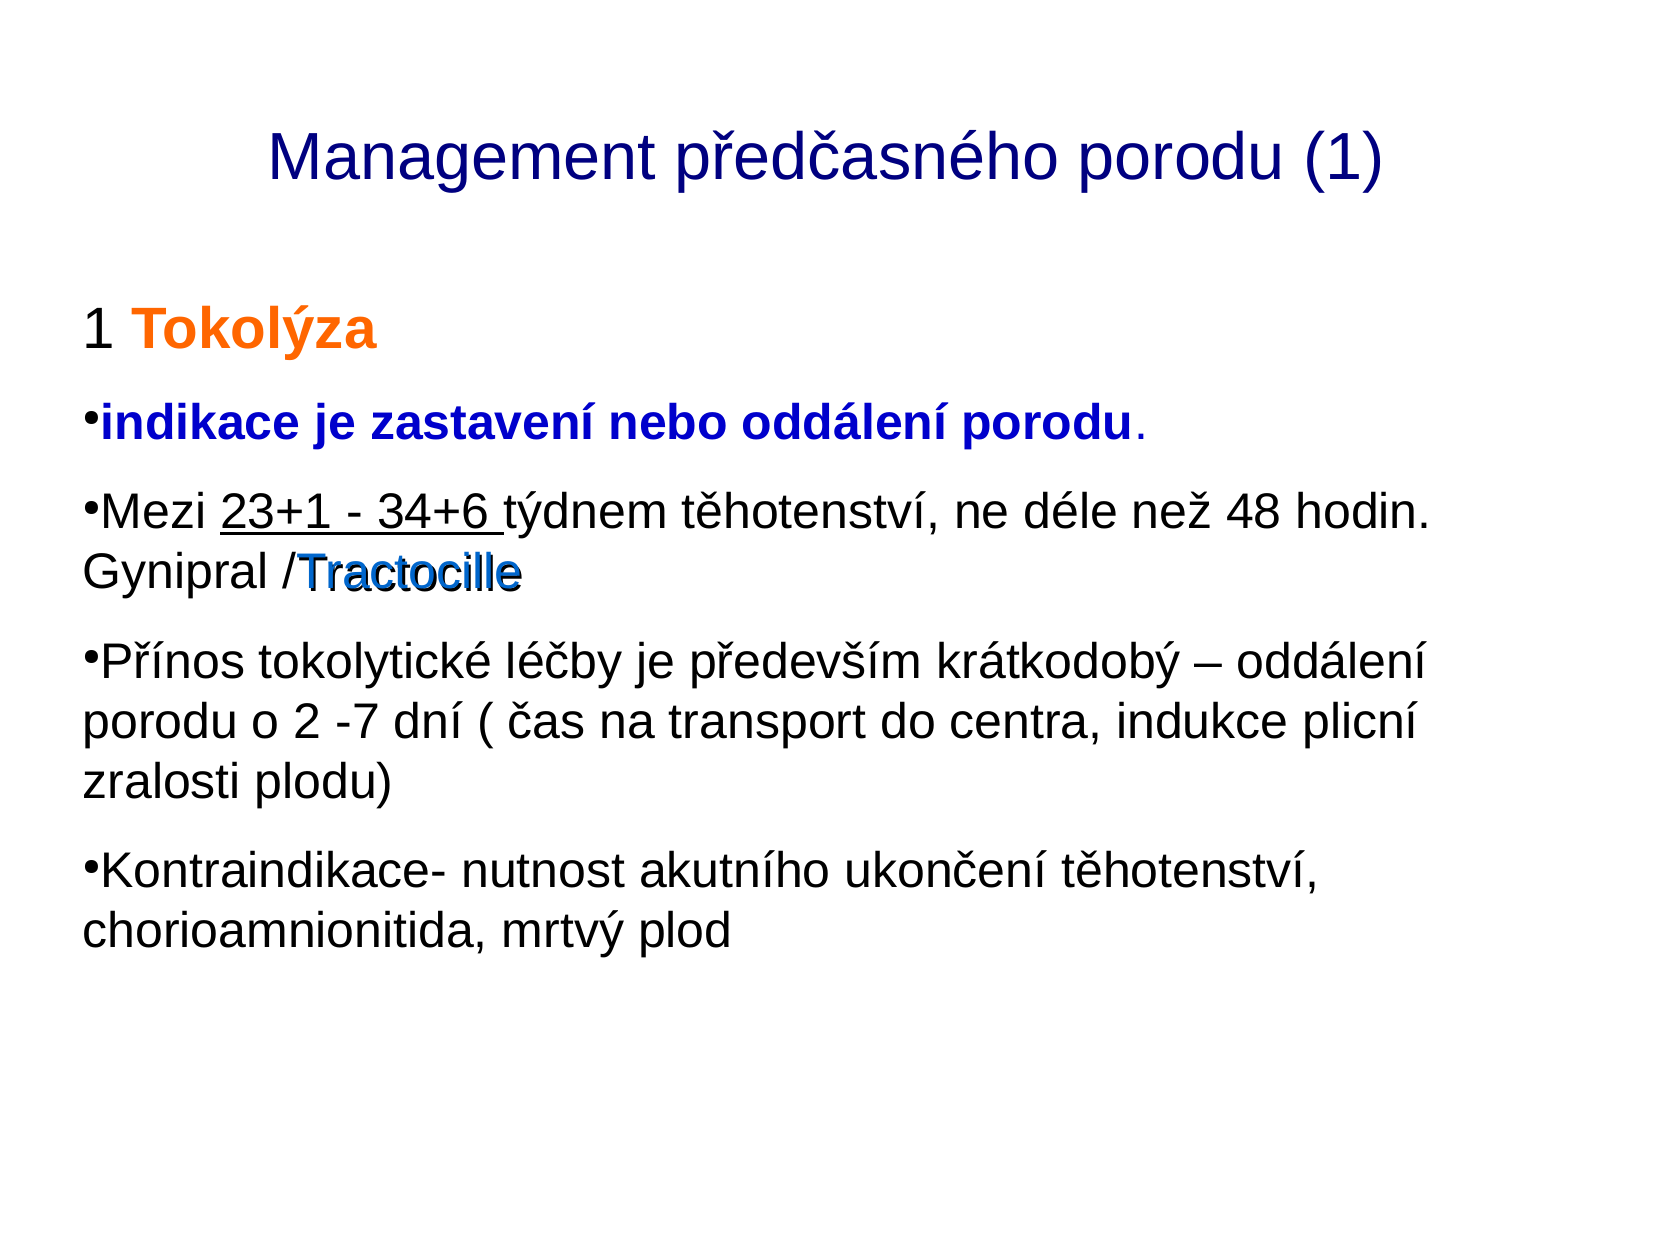

# Management předčasného porodu (1)
1 Tokolýza
indikace je zastavení nebo oddálení porodu.
Mezi 23+1 - 34+6 týdnem těhotenství, ne déle než 48 hodin. Gynipral /Tractocille
Přínos tokolytické léčby je především krátkodobý – oddálení porodu o 2 -7 dní ( čas na transport do centra, indukce plicní zralosti plodu)
Kontraindikace- nutnost akutního ukončení těhotenství, chorioamnionitida, mrtvý plod